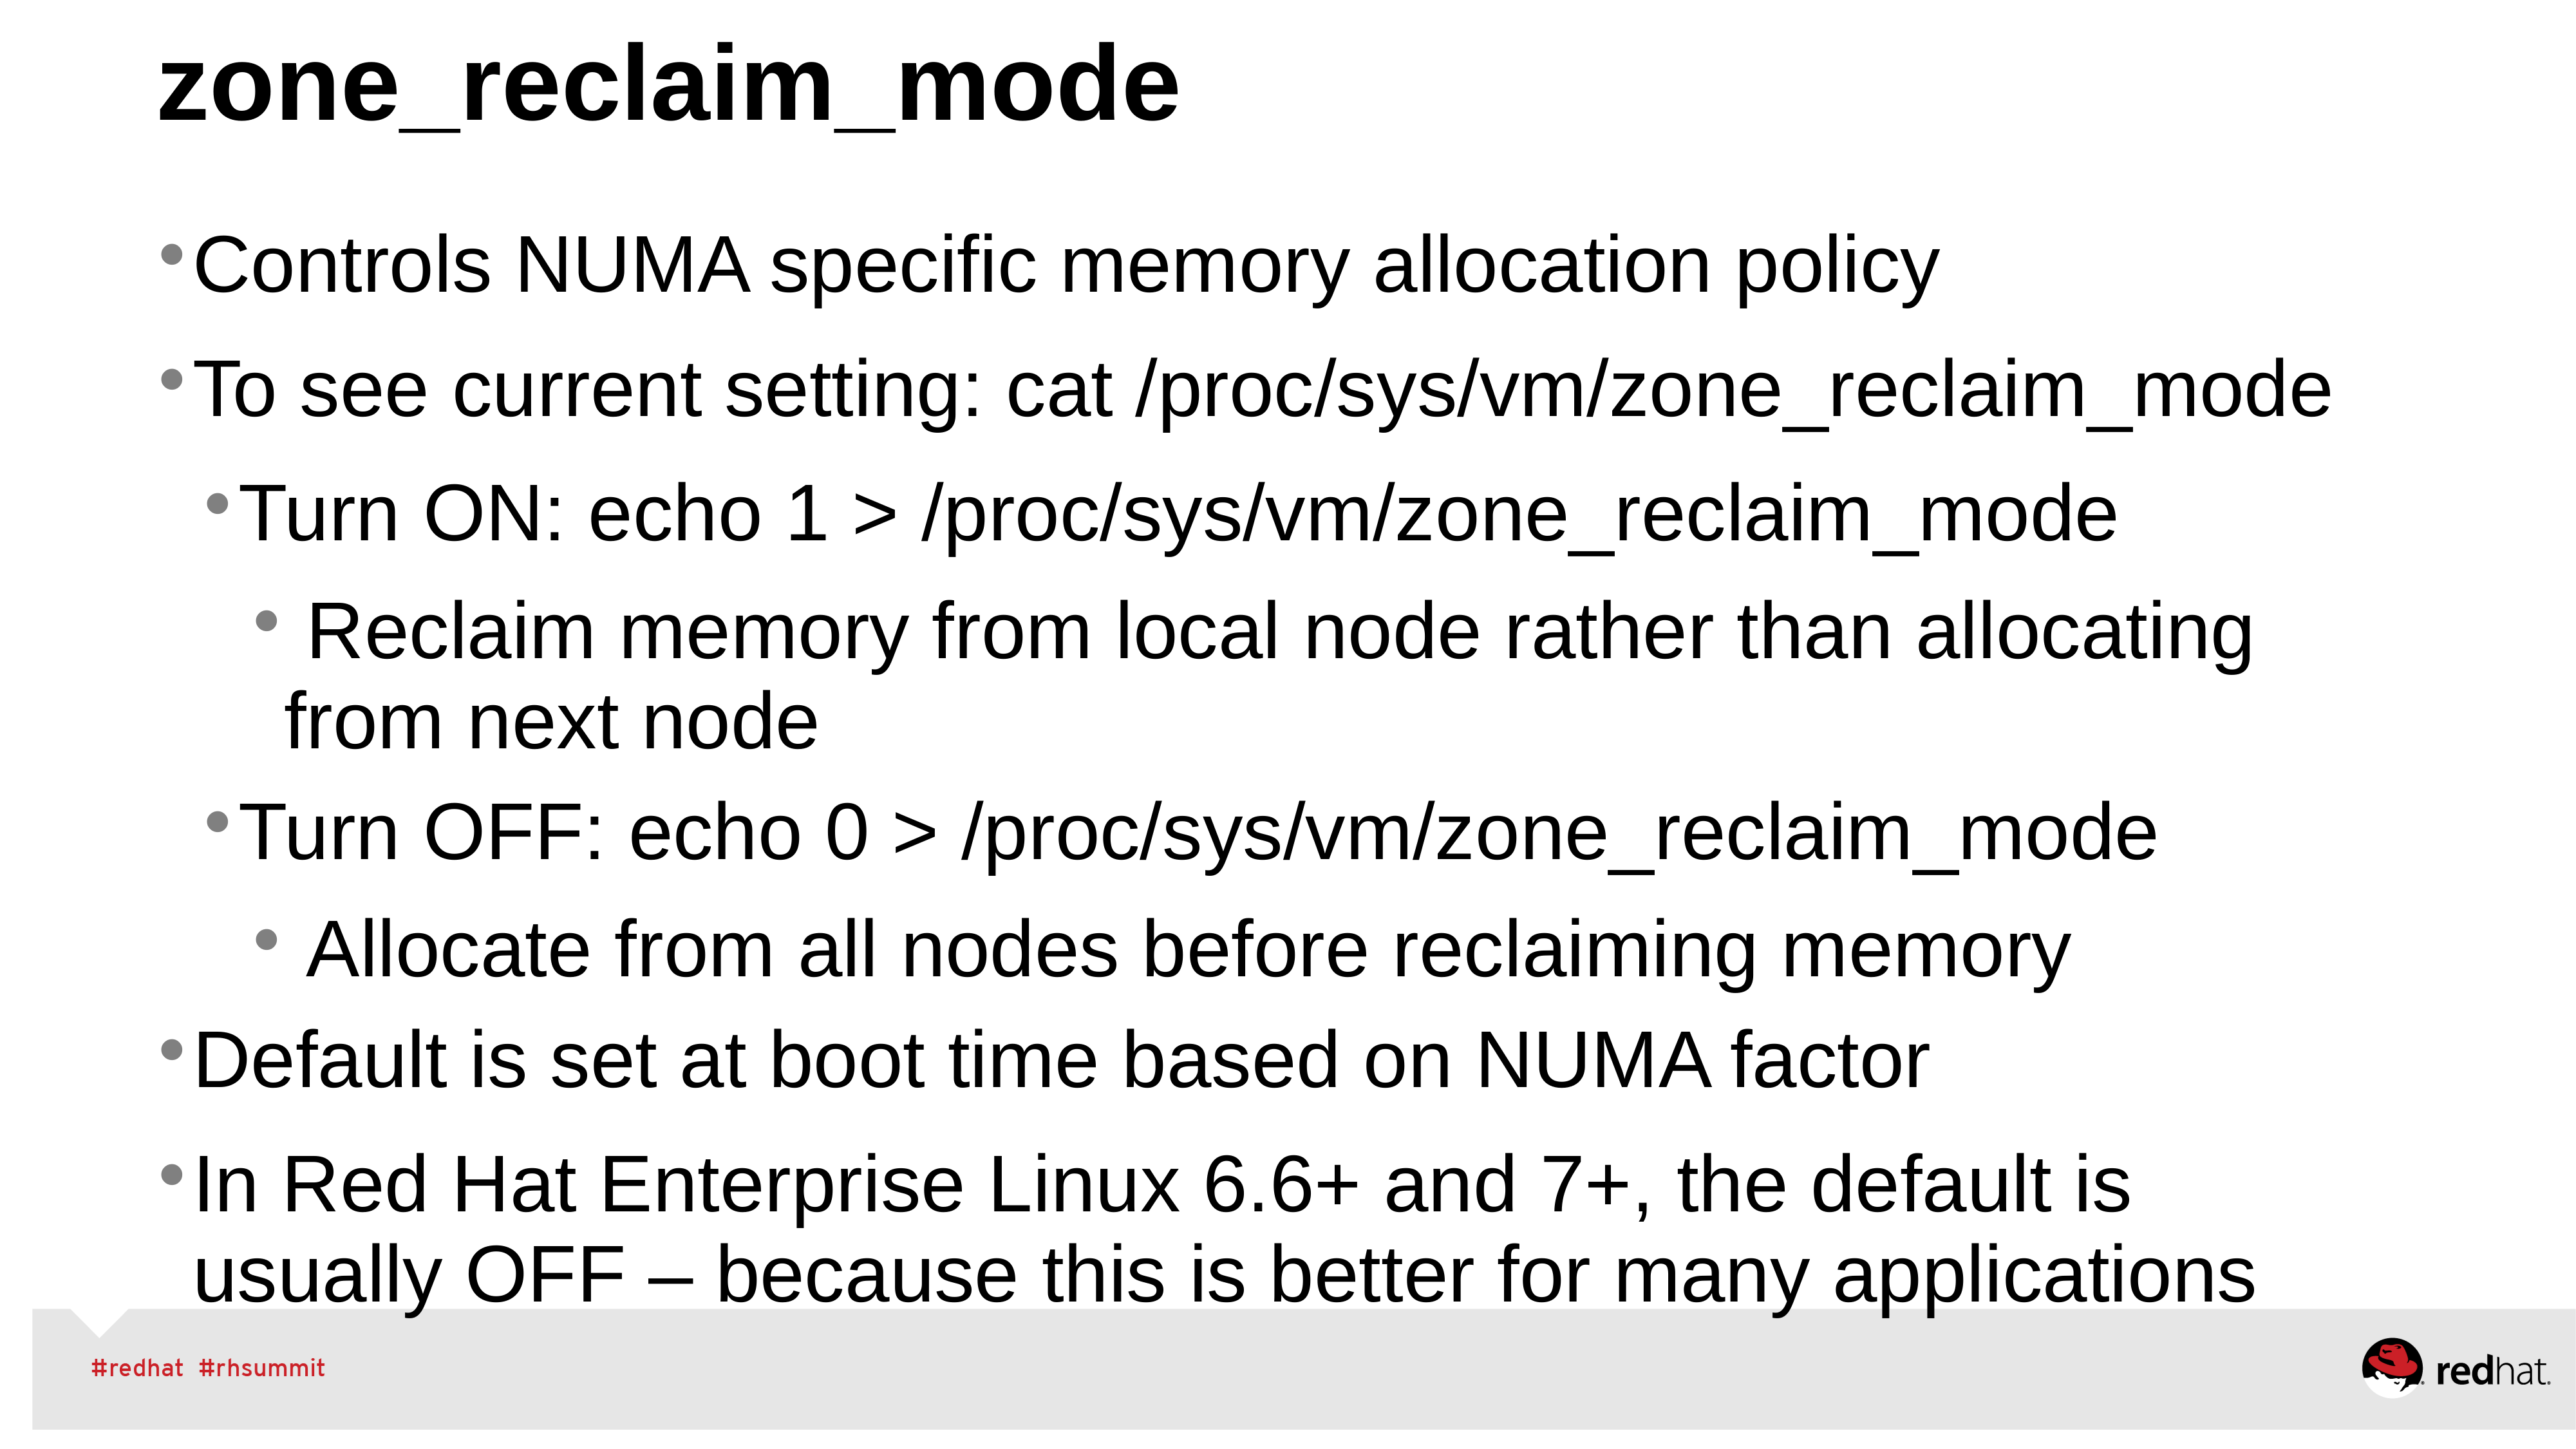

zone_reclaim_mode
# Controls NUMA specific memory allocation policy
To see current setting: cat /proc/sys/vm/zone_reclaim_mode
Turn ON: echo 1 > /proc/sys/vm/zone_reclaim_mode
 Reclaim memory from local node rather than allocating from next node
Turn OFF: echo 0 > /proc/sys/vm/zone_reclaim_mode
 Allocate from all nodes before reclaiming memory
Default is set at boot time based on NUMA factor
In Red Hat Enterprise Linux 6.6+ and 7+, the default is usually OFF – because this is better for many applications